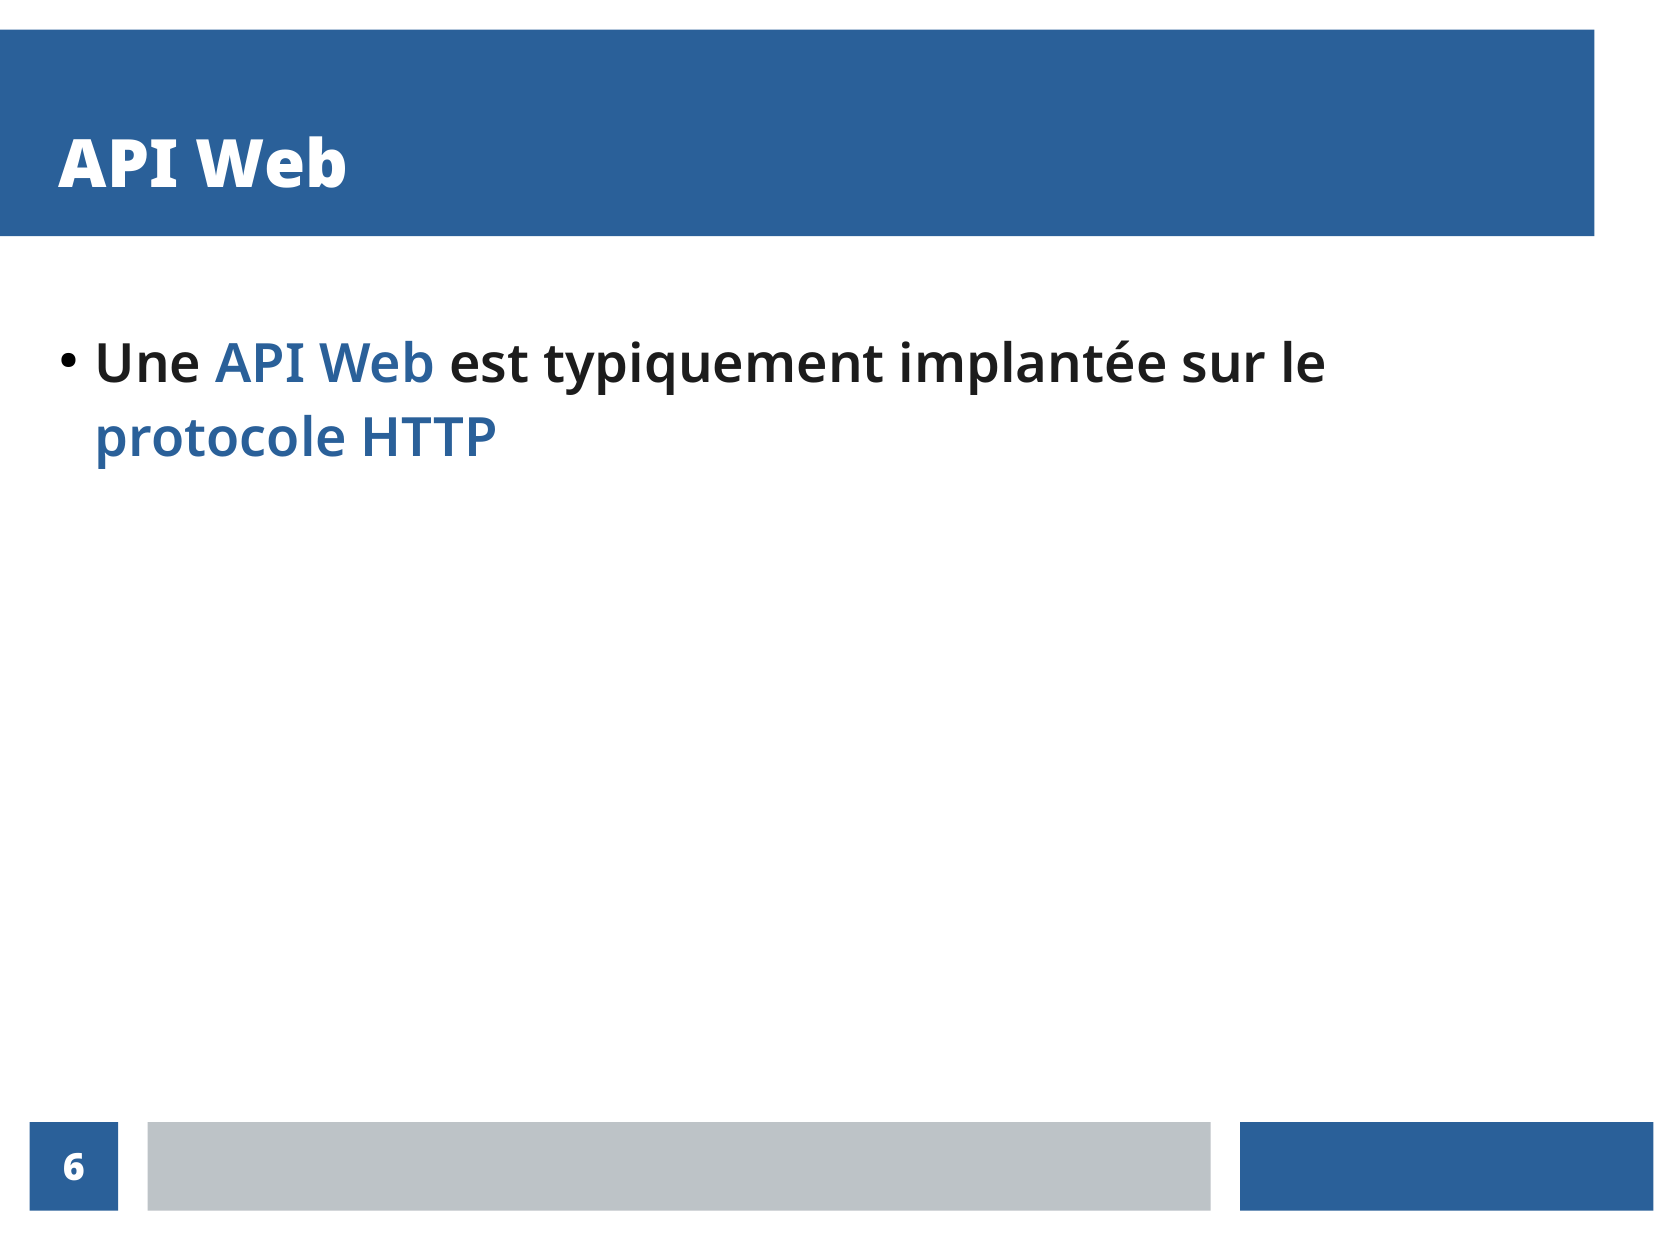

# API Web
Une API Web est typiquement implantée sur le protocole HTTP
6